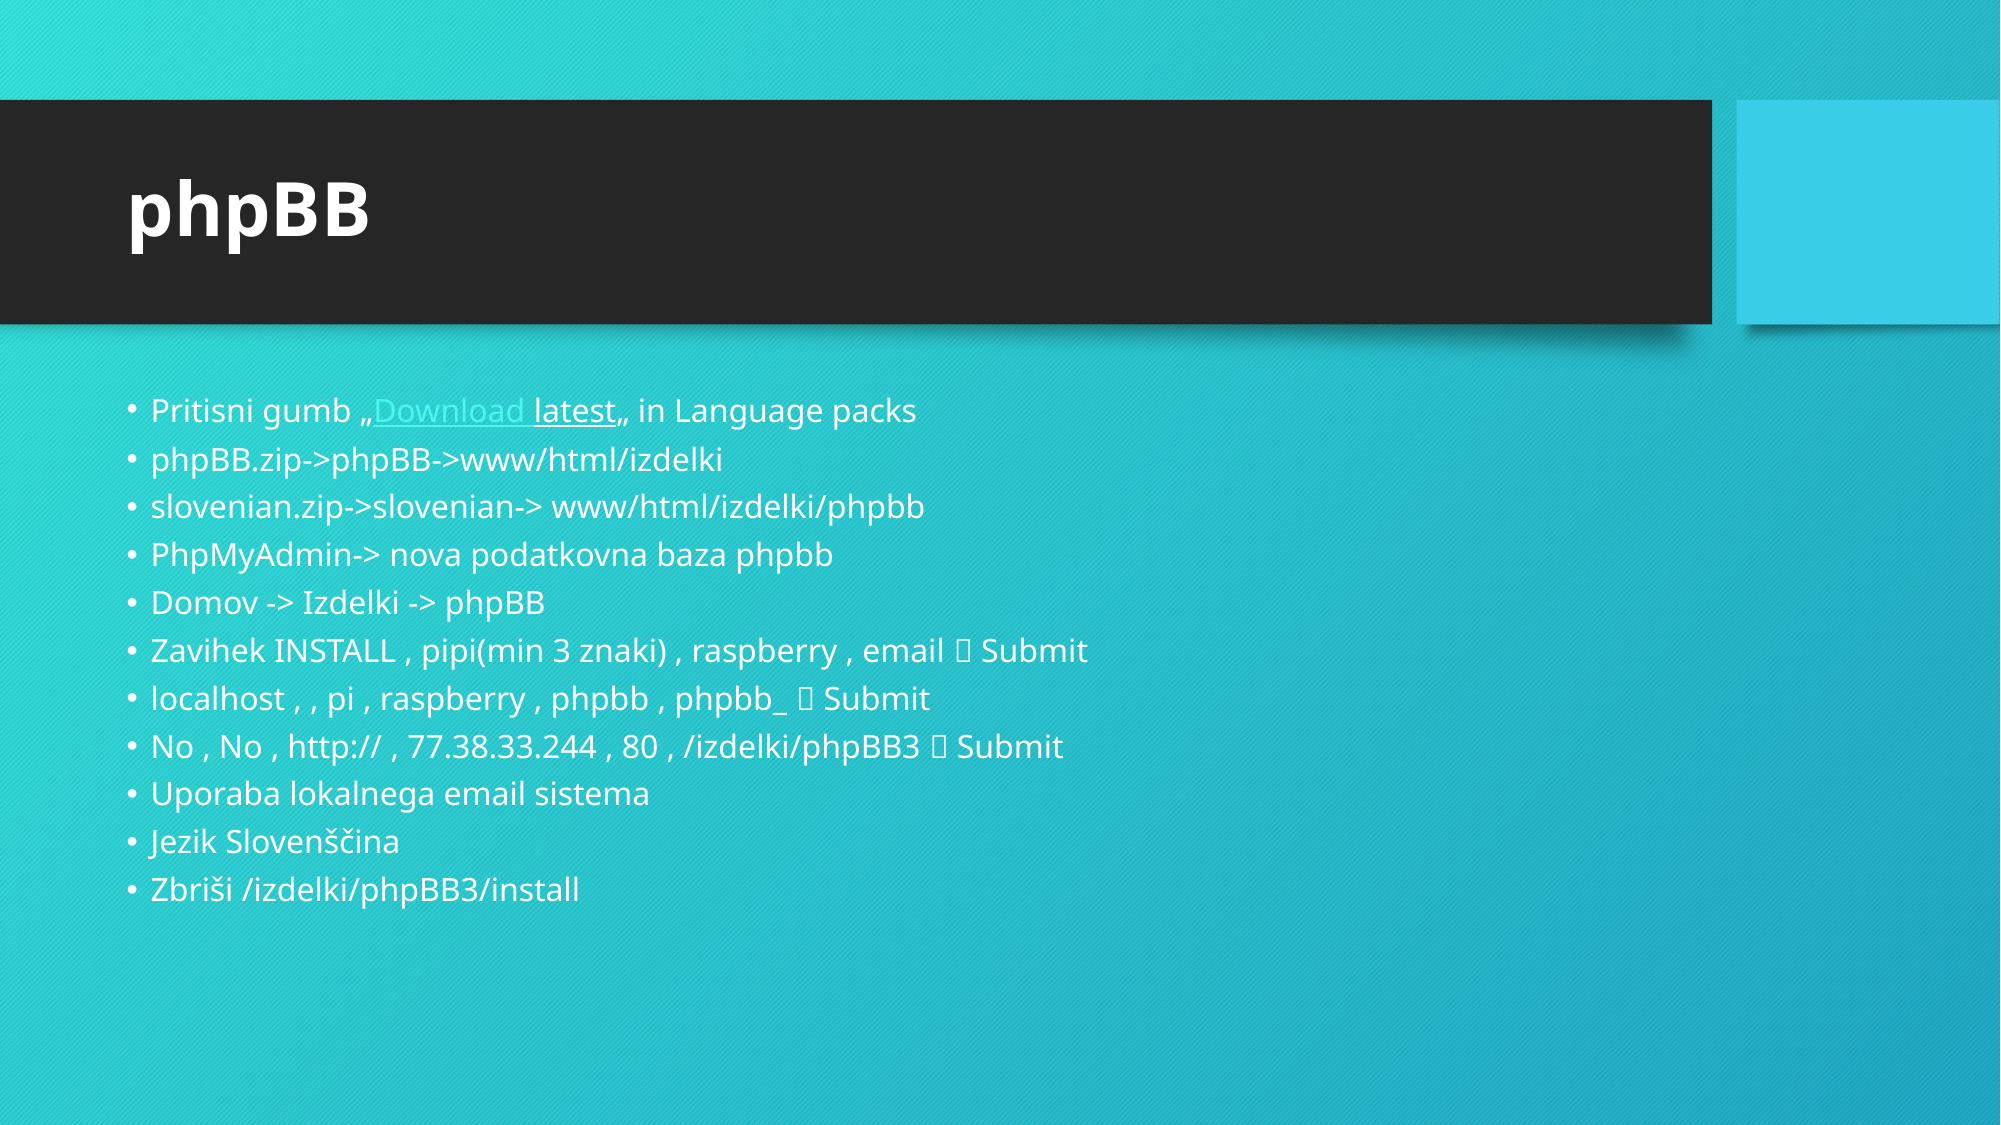

# phpBB
Pritisni gumb „Download latest„ in Language packs
phpBB.zip->phpBB->www/html/izdelki
slovenian.zip->slovenian-> www/html/izdelki/phpbb
PhpMyAdmin-> nova podatkovna baza phpbb
Domov -> Izdelki -> phpBB
Zavihek INSTALL , pipi(min 3 znaki) , raspberry , email  Submit
localhost , , pi , raspberry , phpbb , phpbb_  Submit
No , No , http:// , 77.38.33.244 , 80 , /izdelki/phpBB3  Submit
Uporaba lokalnega email sistema
Jezik Slovenščina
Zbriši /izdelki/phpBB3/install